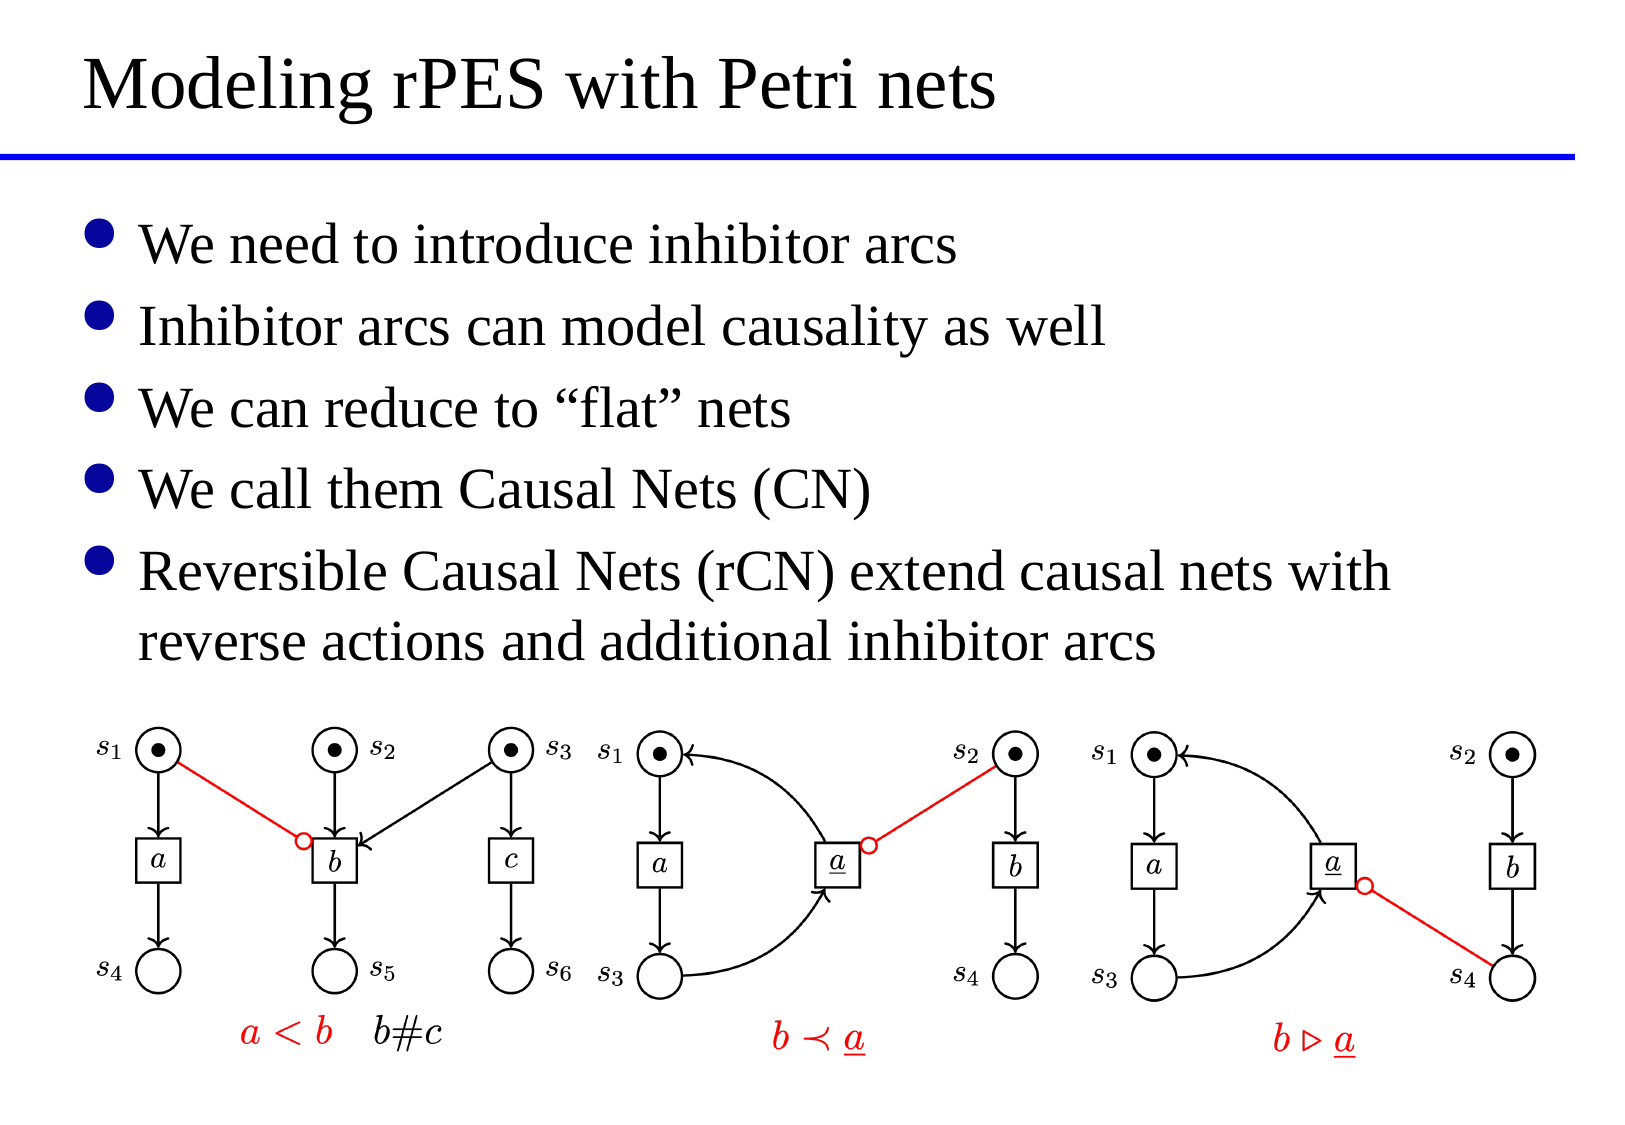

# Modeling rPES with Petri nets
We need to introduce inhibitor arcs
Inhibitor arcs can model causality as well
We can reduce to “flat” nets
We call them Causal Nets (CN)
Reversible Causal Nets (rCN) extend causal nets with reverse actions and additional inhibitor arcs